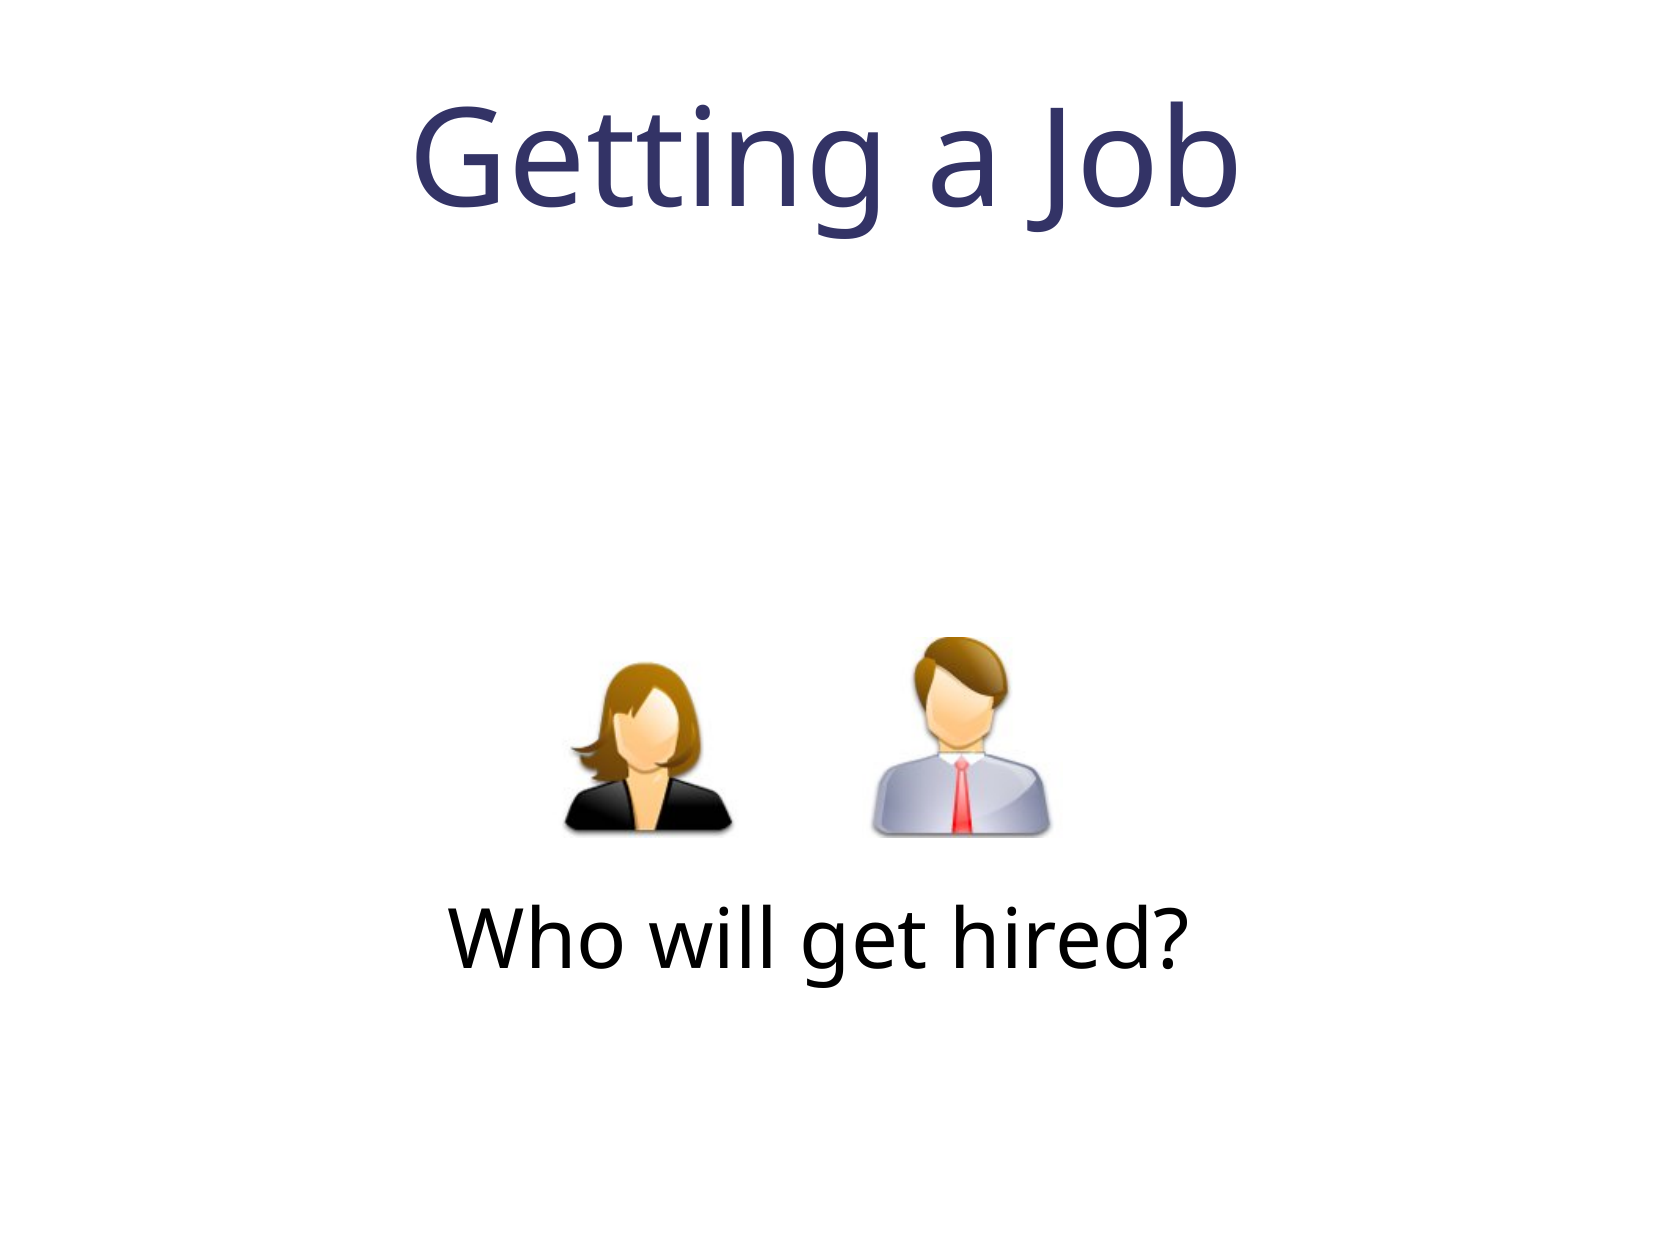

# Getting a Job
Who will get hired?